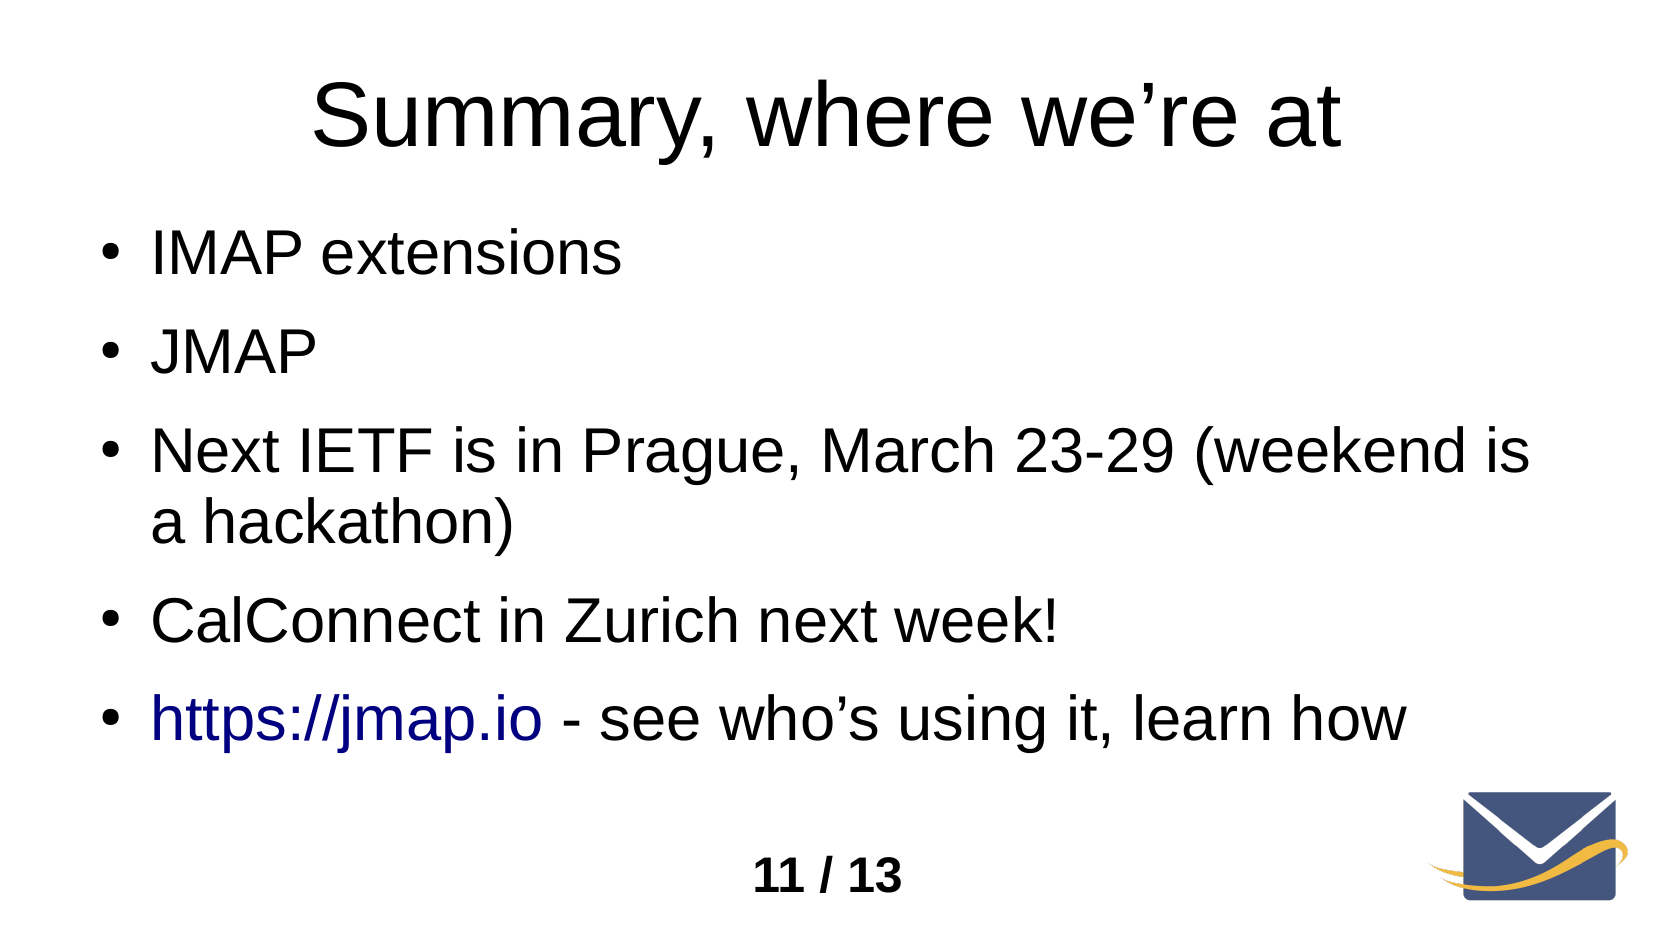

# Summary, where we’re at
IMAP extensions
JMAP
Next IETF is in Prague, March 23-29 (weekend is a hackathon)
CalConnect in Zurich next week!
https://jmap.io - see who’s using it, learn how